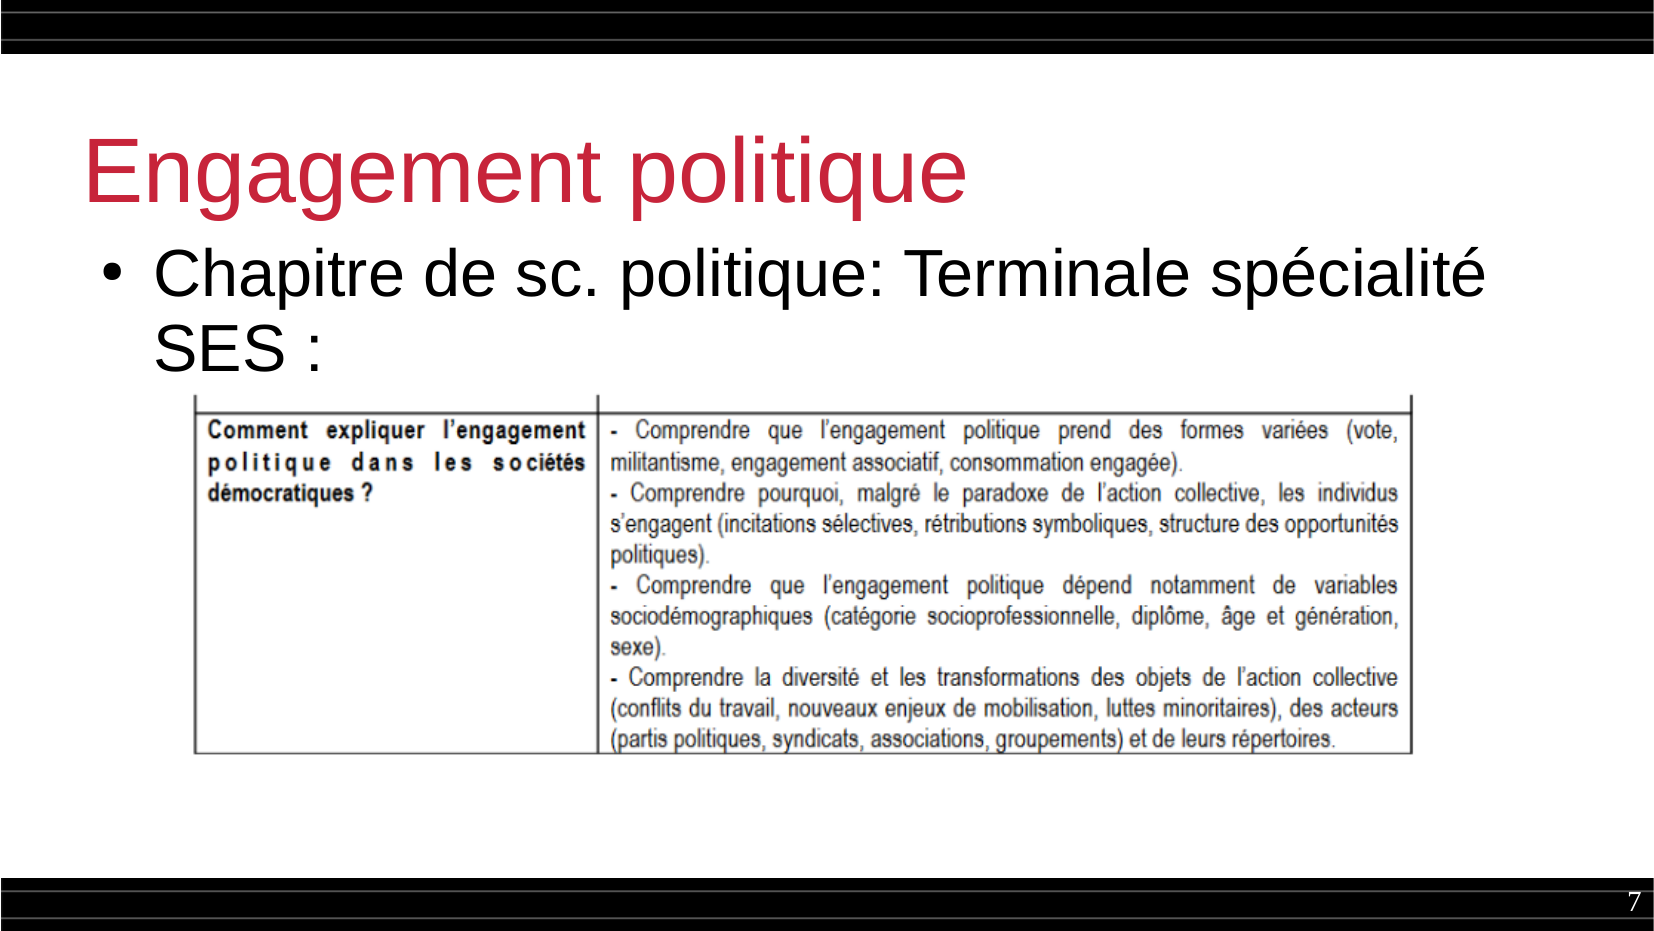

# Engagement politique
Chapitre de sc. politique: Terminale spécialité SES :